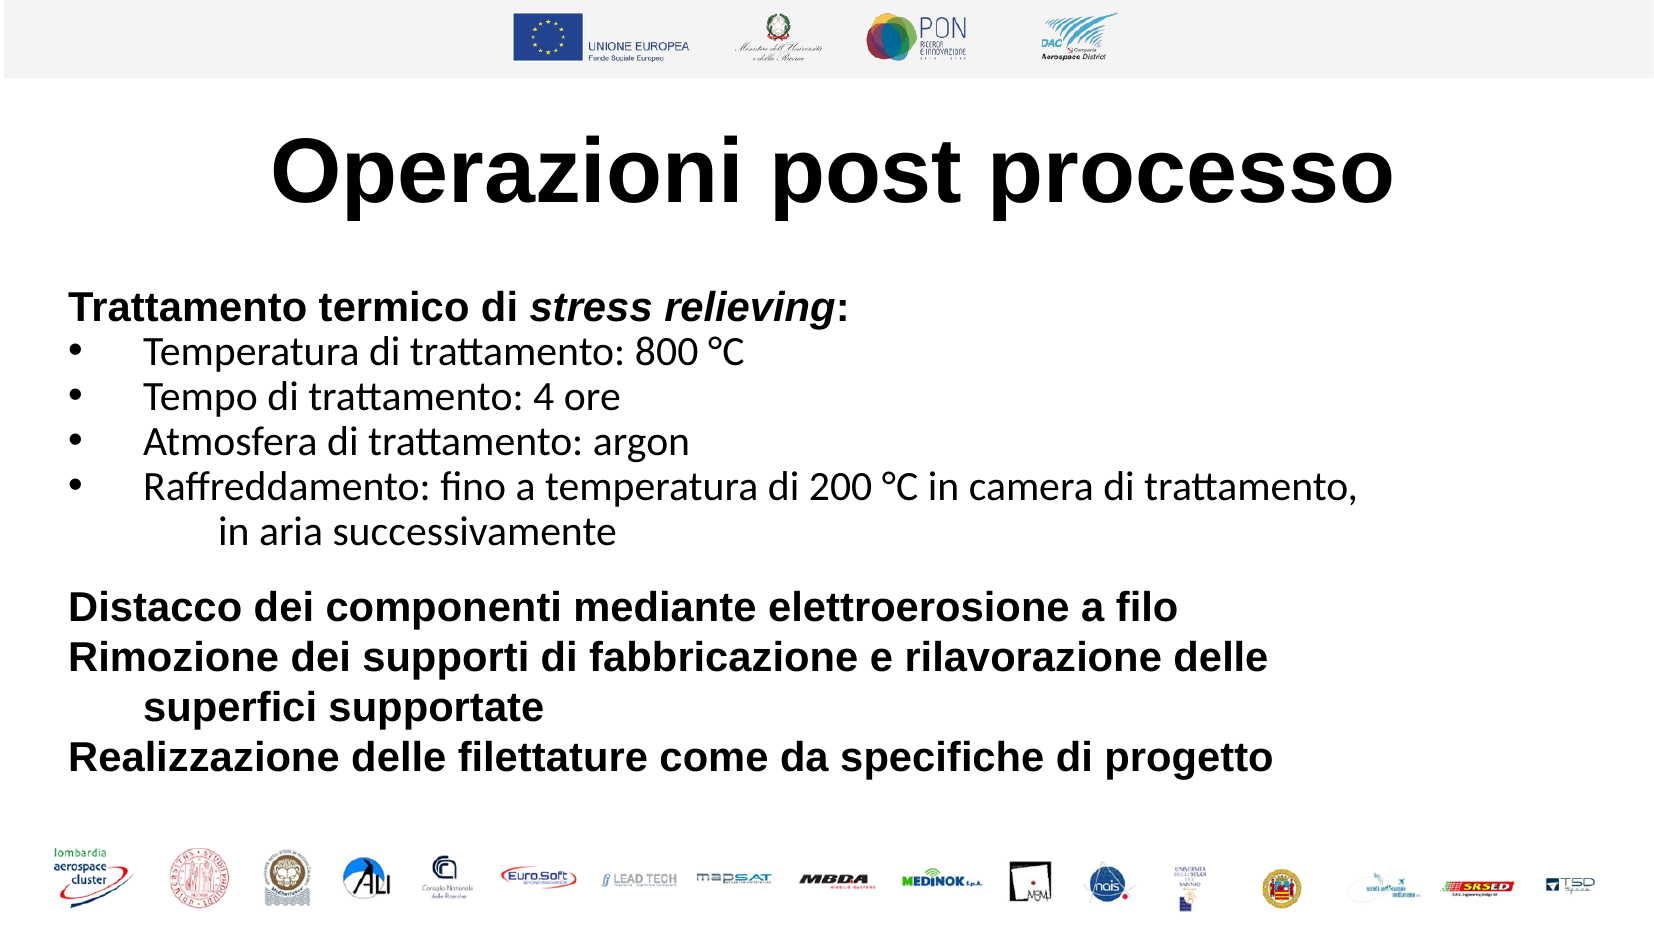

Operazioni post processo
Trattamento termico di stress relieving:
Temperatura di trattamento: 800 °C
Tempo di trattamento: 4 ore
Atmosfera di trattamento: argon
Raffreddamento: fino a temperatura di 200 °C in camera di trattamento, in aria successivamente
Distacco dei componenti mediante elettroerosione a filo
Rimozione dei supporti di fabbricazione e rilavorazione delle superfici supportate
Realizzazione delle filettature come da specifiche di progetto